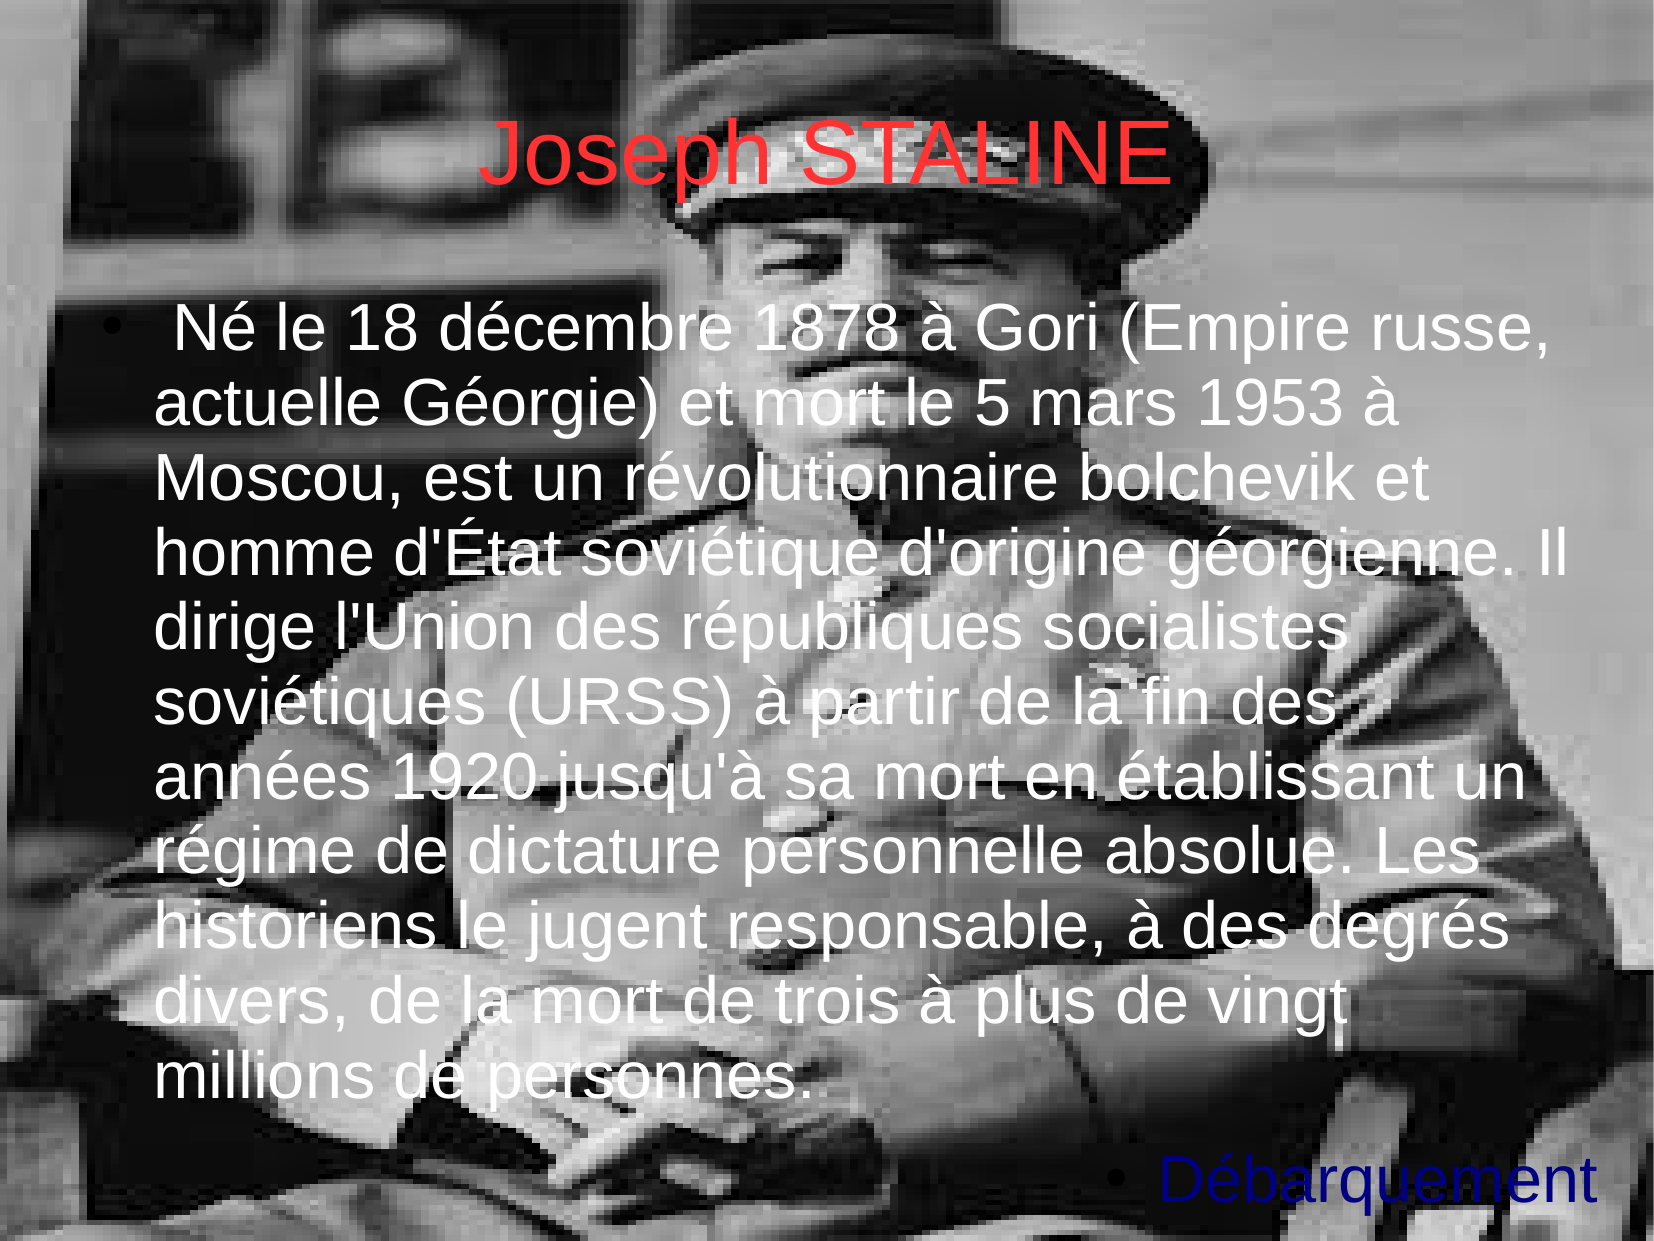

# Joseph STALINE
 Né le 18 décembre 1878 à Gori (Empire russe, actuelle Géorgie) et mort le 5 mars 1953 à Moscou, est un révolutionnaire bolchevik et homme d'État soviétique d'origine géorgienne. Il dirige l'Union des républiques socialistes soviétiques (URSS) à partir de la fin des années 1920 jusqu'à sa mort en établissant un régime de dictature personnelle absolue. Les historiens le jugent responsable, à des degrés divers, de la mort de trois à plus de vingt millions de personnes.
Débarquement